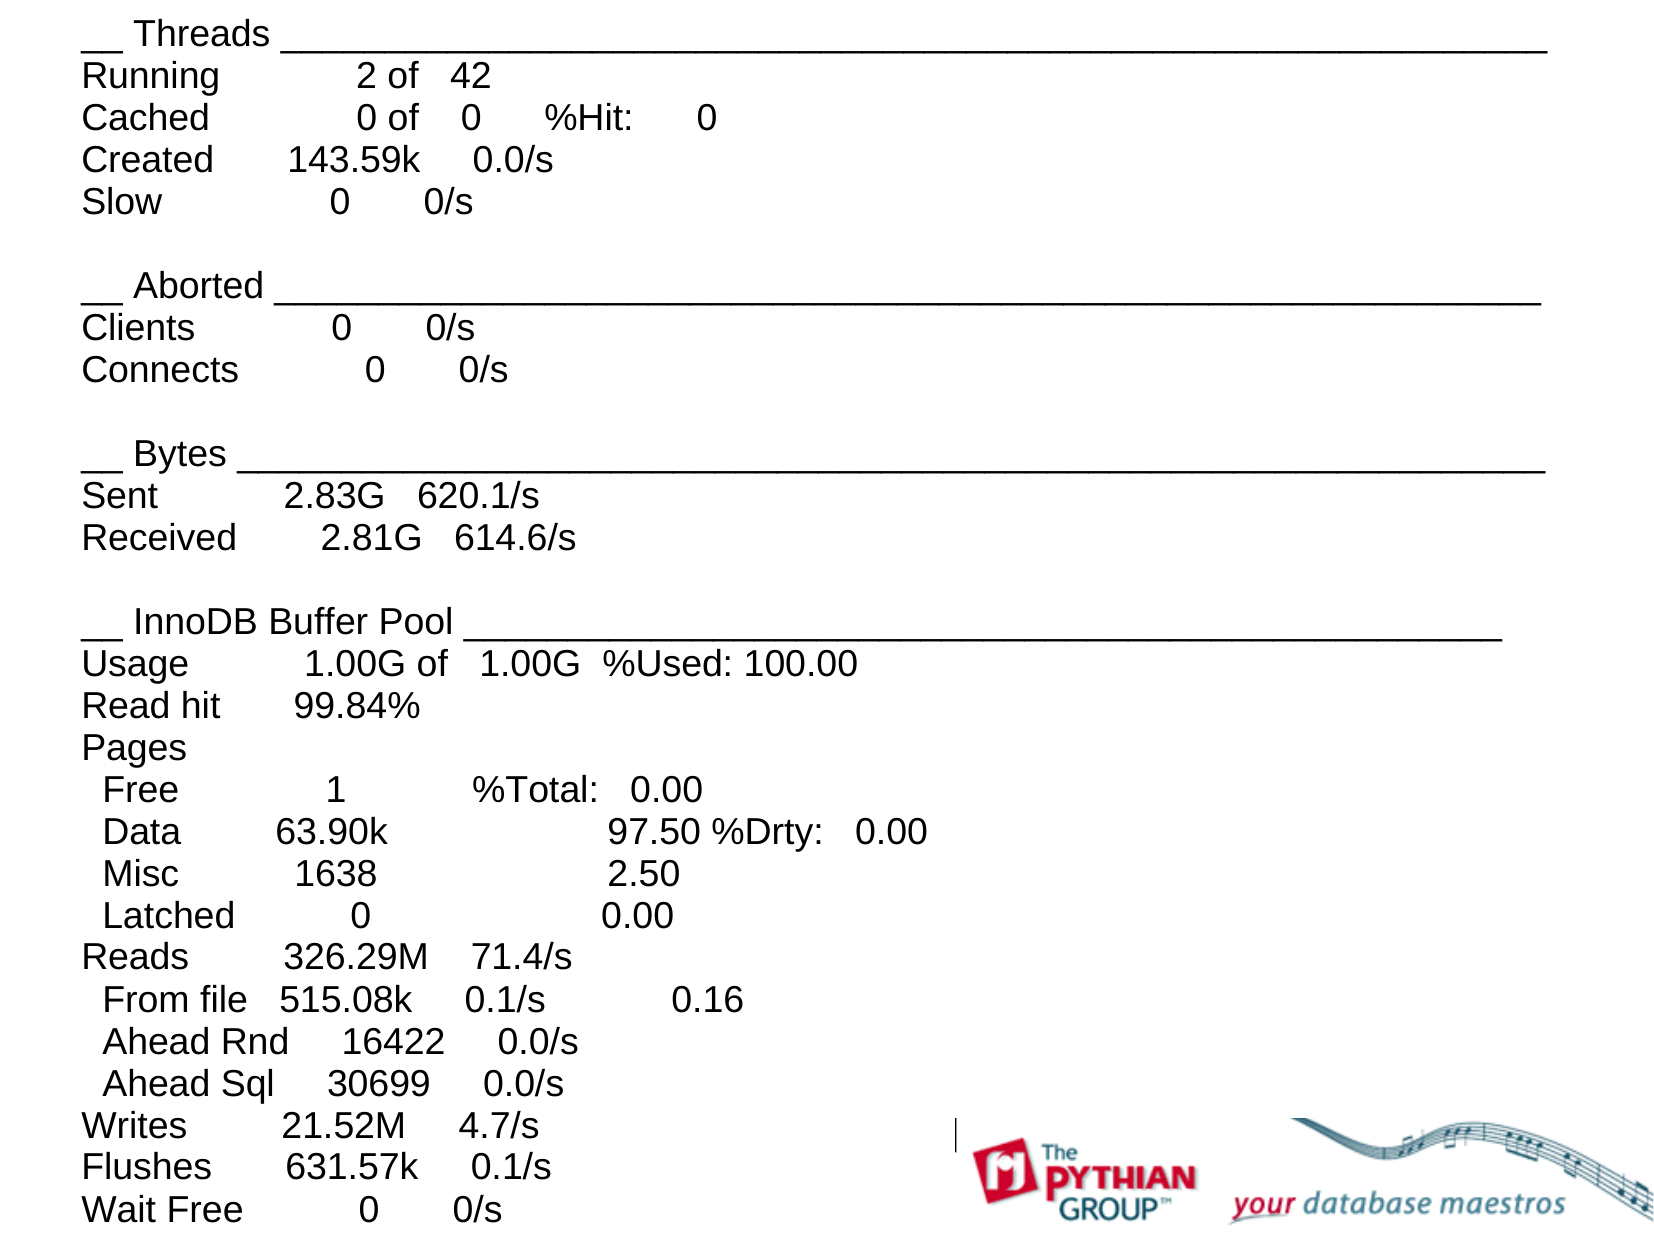

__ Threads _____________________________________________________________
Running 2 of 42
Cached 0 of 0 %Hit: 0
Created 143.59k 0.0/s
Slow 0 0/s
__ Aborted _____________________________________________________________
Clients 0 0/s
Connects 0 0/s
__ Bytes _______________________________________________________________
Sent 2.83G 620.1/s
Received 2.81G 614.6/s
__ InnoDB Buffer Pool __________________________________________________
Usage 1.00G of 1.00G %Used: 100.00
Read hit 99.84%
Pages
 Free 1 %Total: 0.00
 Data 63.90k 97.50 %Drty: 0.00
 Misc 1638 2.50
 Latched 0 0.00
Reads 326.29M 71.4/s
 From file 515.08k 0.1/s 0.16
 Ahead Rnd 16422 0.0/s
 Ahead Sql 30699 0.0/s
Writes 21.52M 4.7/s
Flushes 631.57k 0.1/s
Wait Free 0 0/s